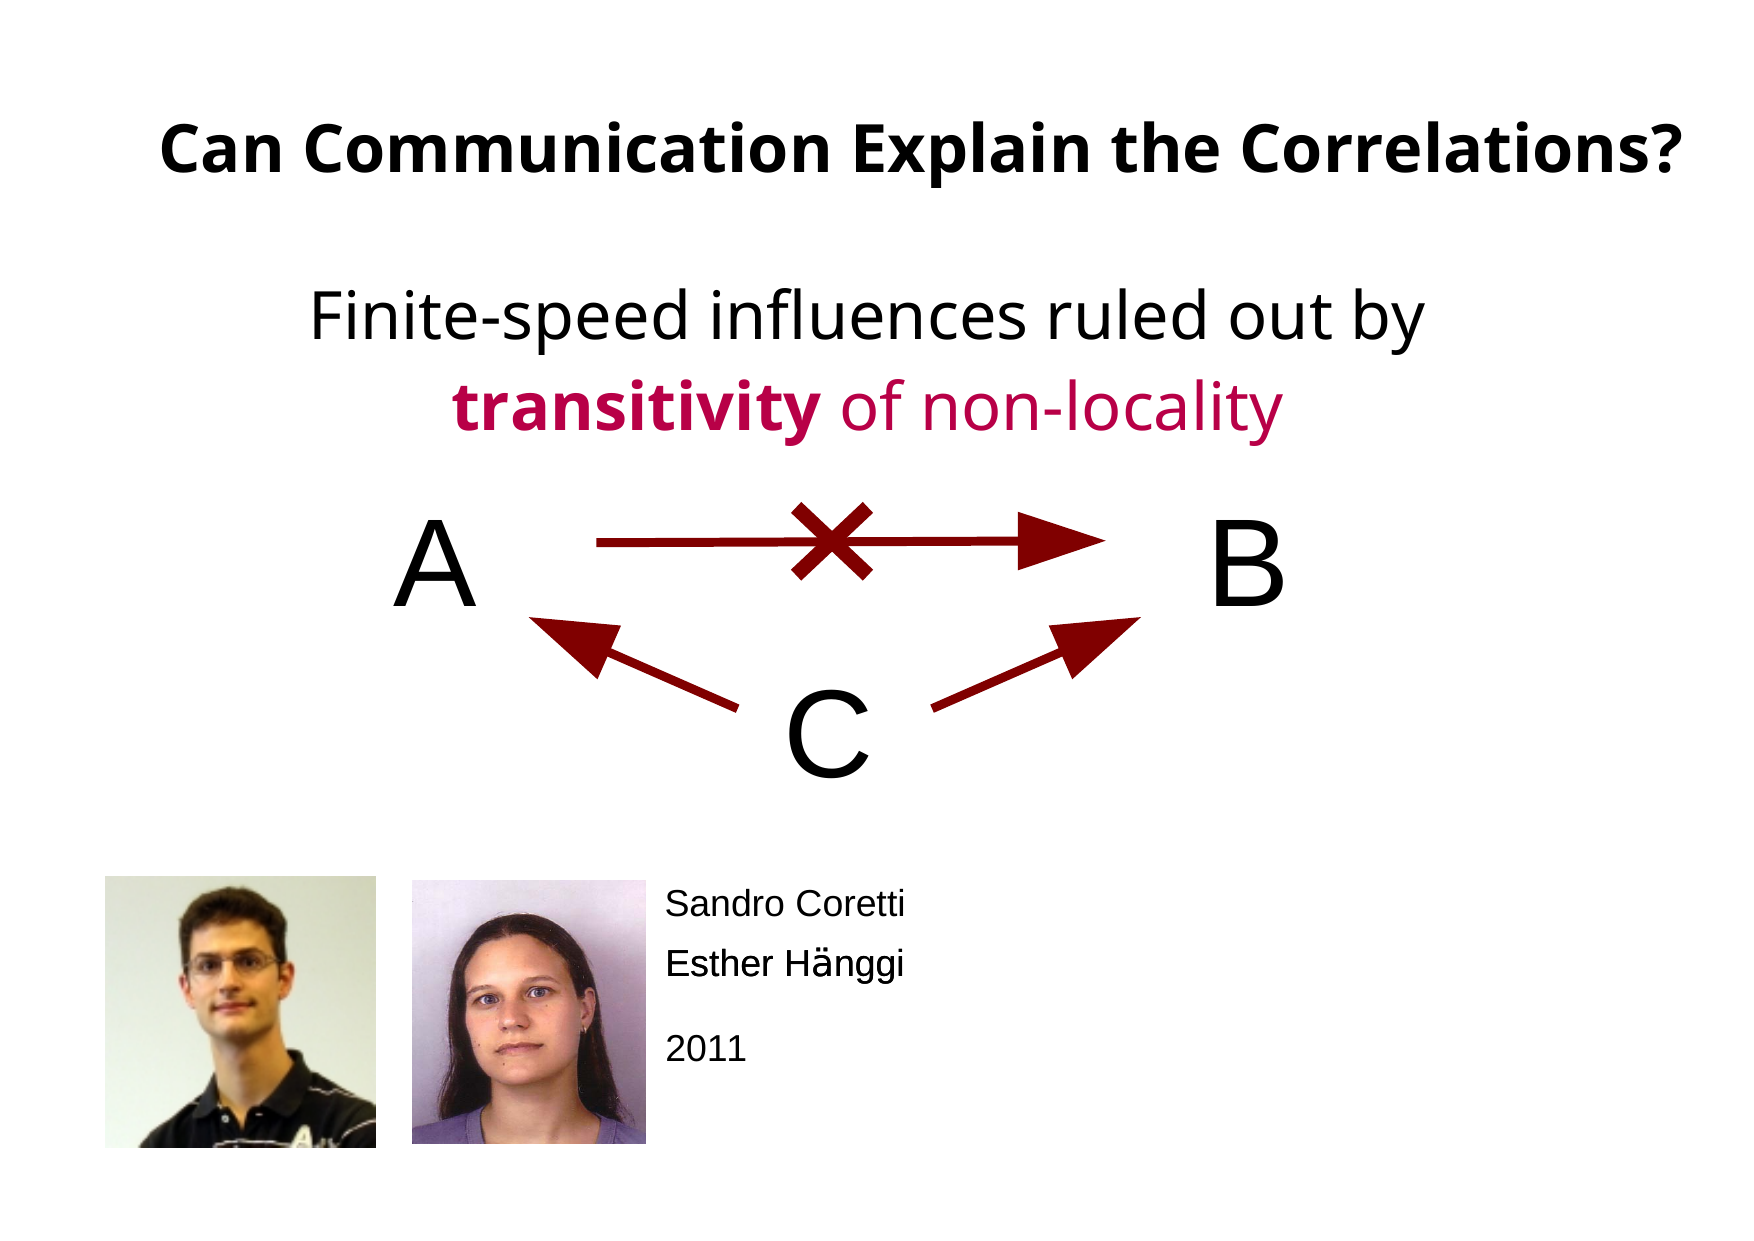

Can Communication Explain the Correlations?
Finite-speed influences ruled out by transitivity of non-locality
A
B
C
Sandro Coretti
Esther Hänggi
Esther Hänggi
2011